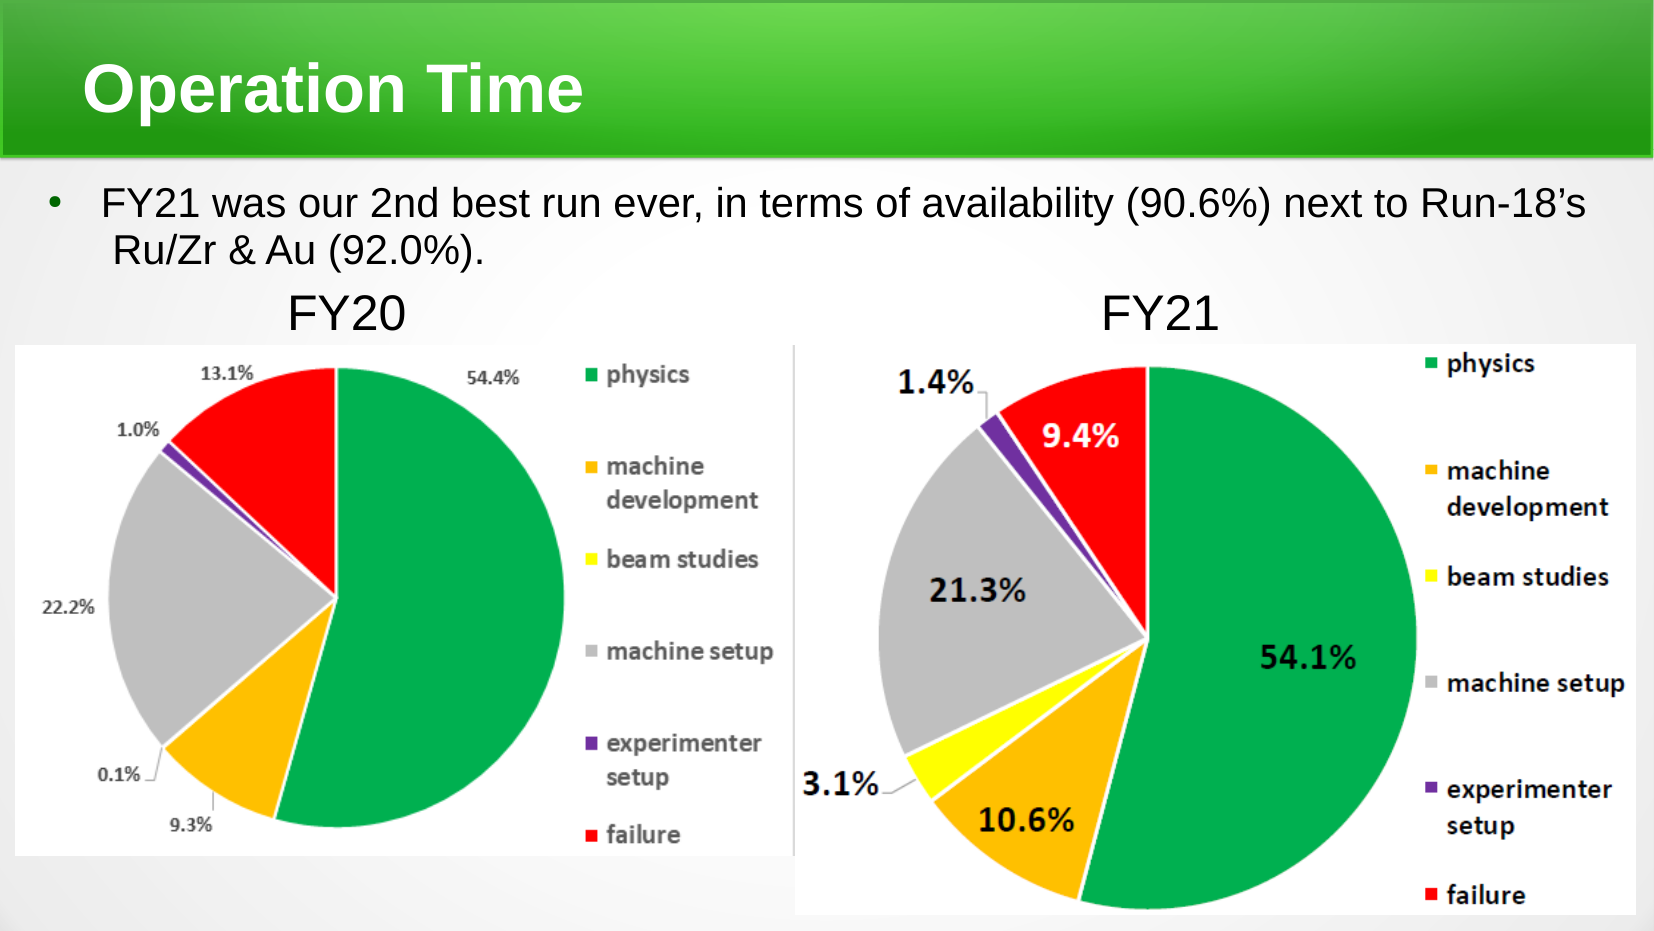

# Operation Time
FY21 was our 2nd best run ever, in terms of availability (90.6%) next to Run-18’s Ru/Zr & Au (92.0%).
FY20
FY21